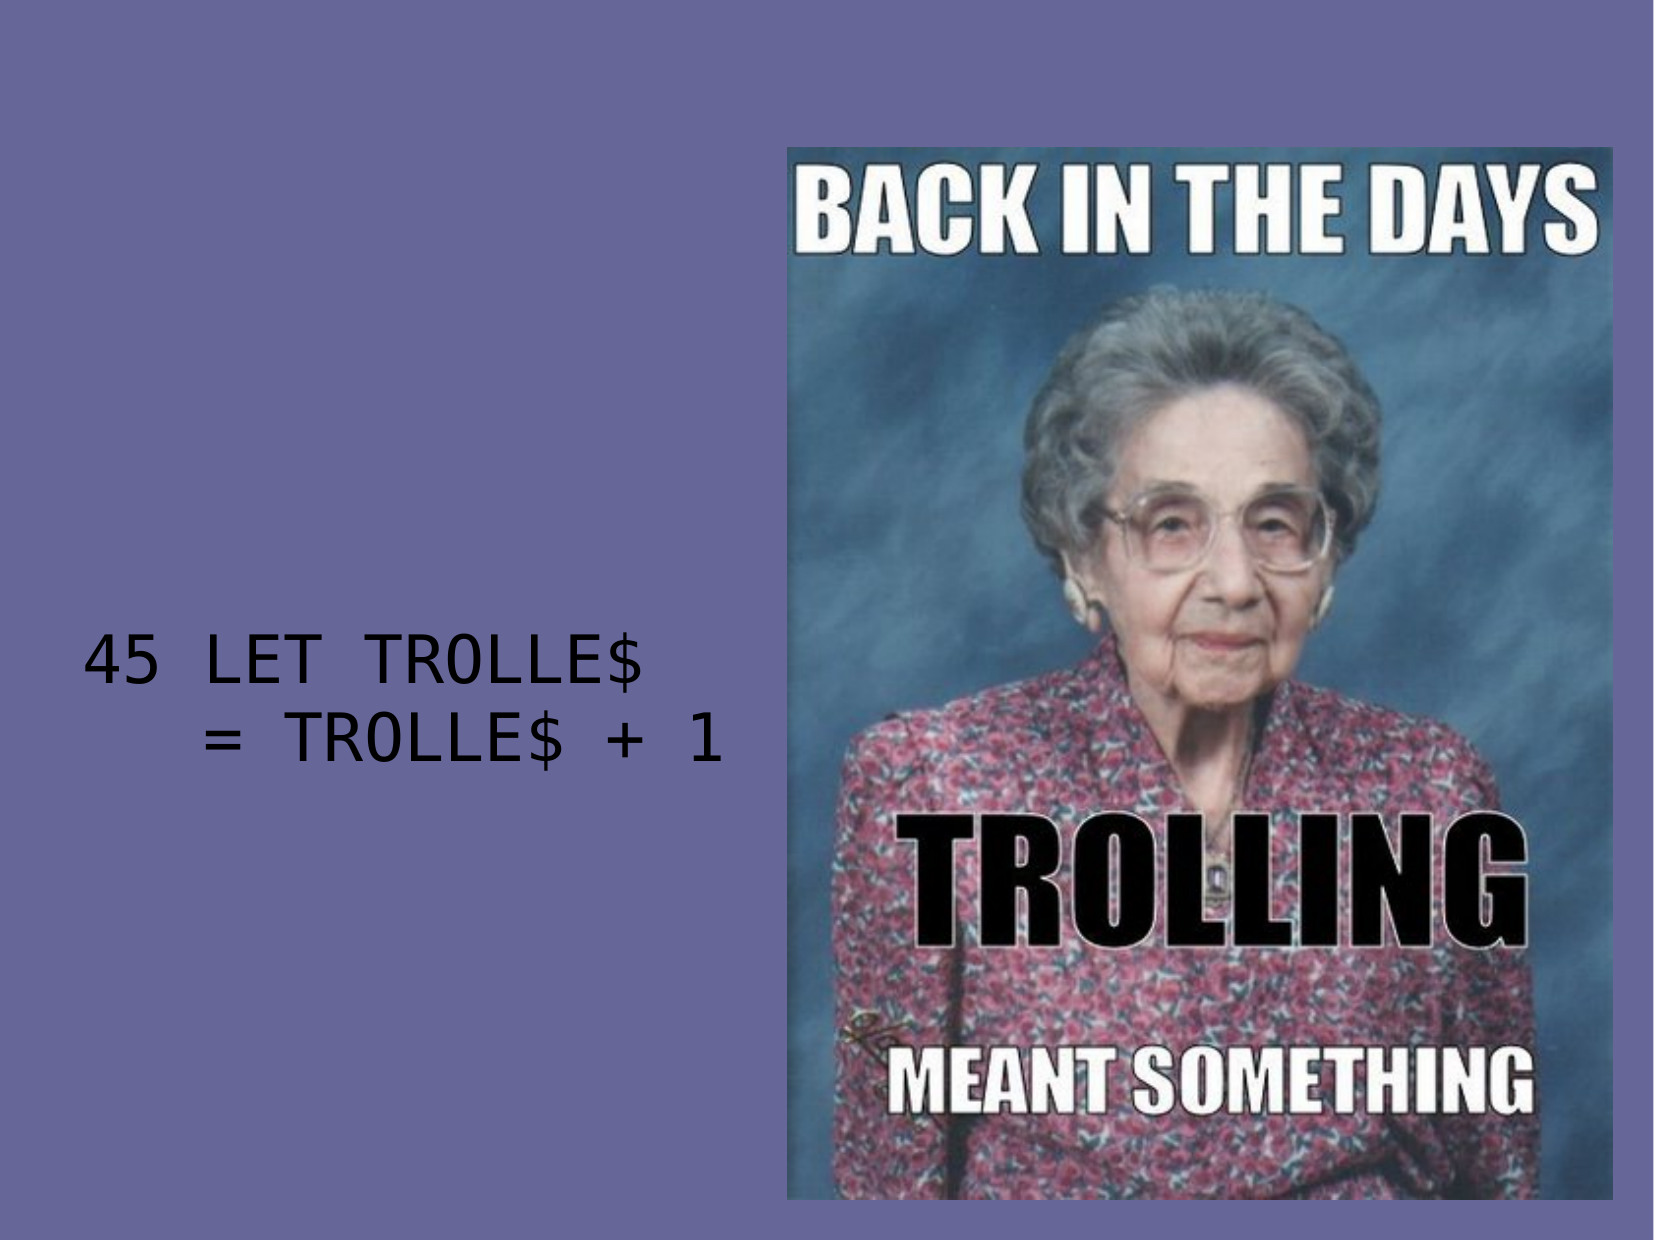

#
45 LET TROLLE$
 = TROLLE$ + 1